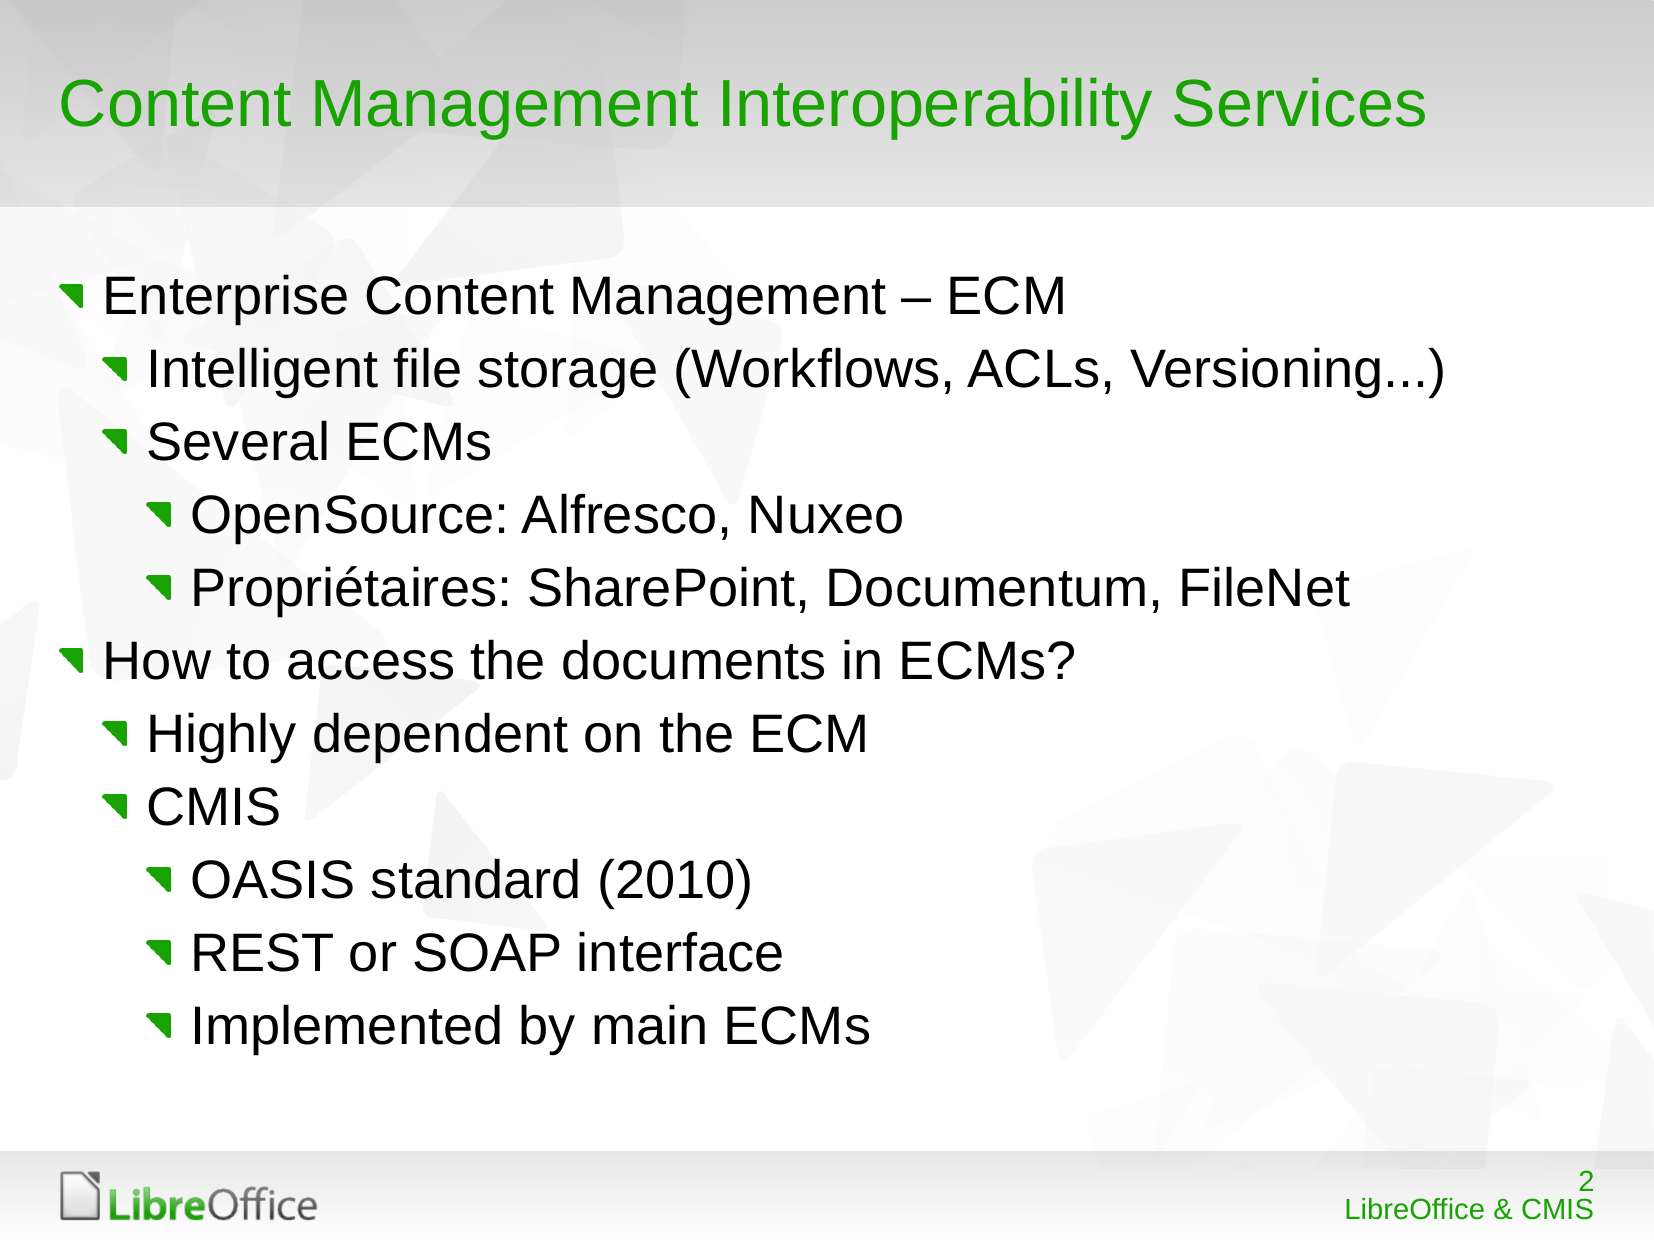

# Content Management Interoperability Services
Enterprise Content Management – ECM
Intelligent file storage (Workflows, ACLs, Versioning...)
Several ECMs
OpenSource: Alfresco, Nuxeo
Propriétaires: SharePoint, Documentum, FileNet
How to access the documents in ECMs?
Highly dependent on the ECM
CMIS
OASIS standard (2010)
REST or SOAP interface
Implemented by main ECMs
2
LibreOffice & CMIS